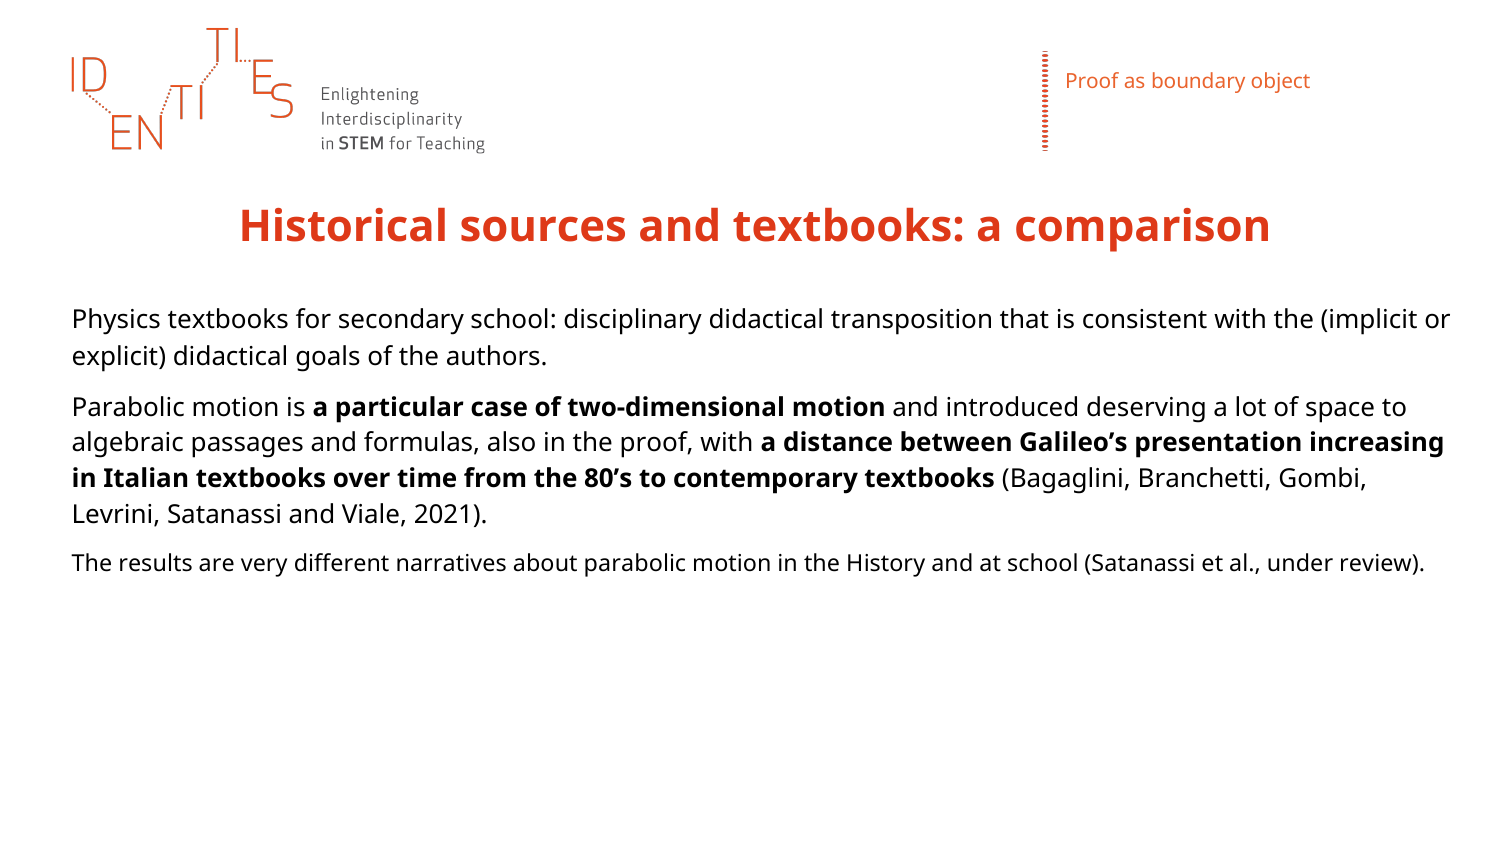

Proof as boundary object
Historical sources and textbooks: a comparison
# Physics textbooks for secondary school: disciplinary didactical transposition that is consistent with the (implicit or explicit) didactical goals of the authors.
Parabolic motion is a particular case of two-dimensional motion and introduced deserving a lot of space to algebraic passages and formulas, also in the proof, with a distance between Galileo’s presentation increasing in Italian textbooks over time from the 80’s to contemporary textbooks (Bagaglini, Branchetti, Gombi, Levrini, Satanassi and Viale, 2021).
The results are very different narratives about parabolic motion in the History and at school (Satanassi et al., under review).